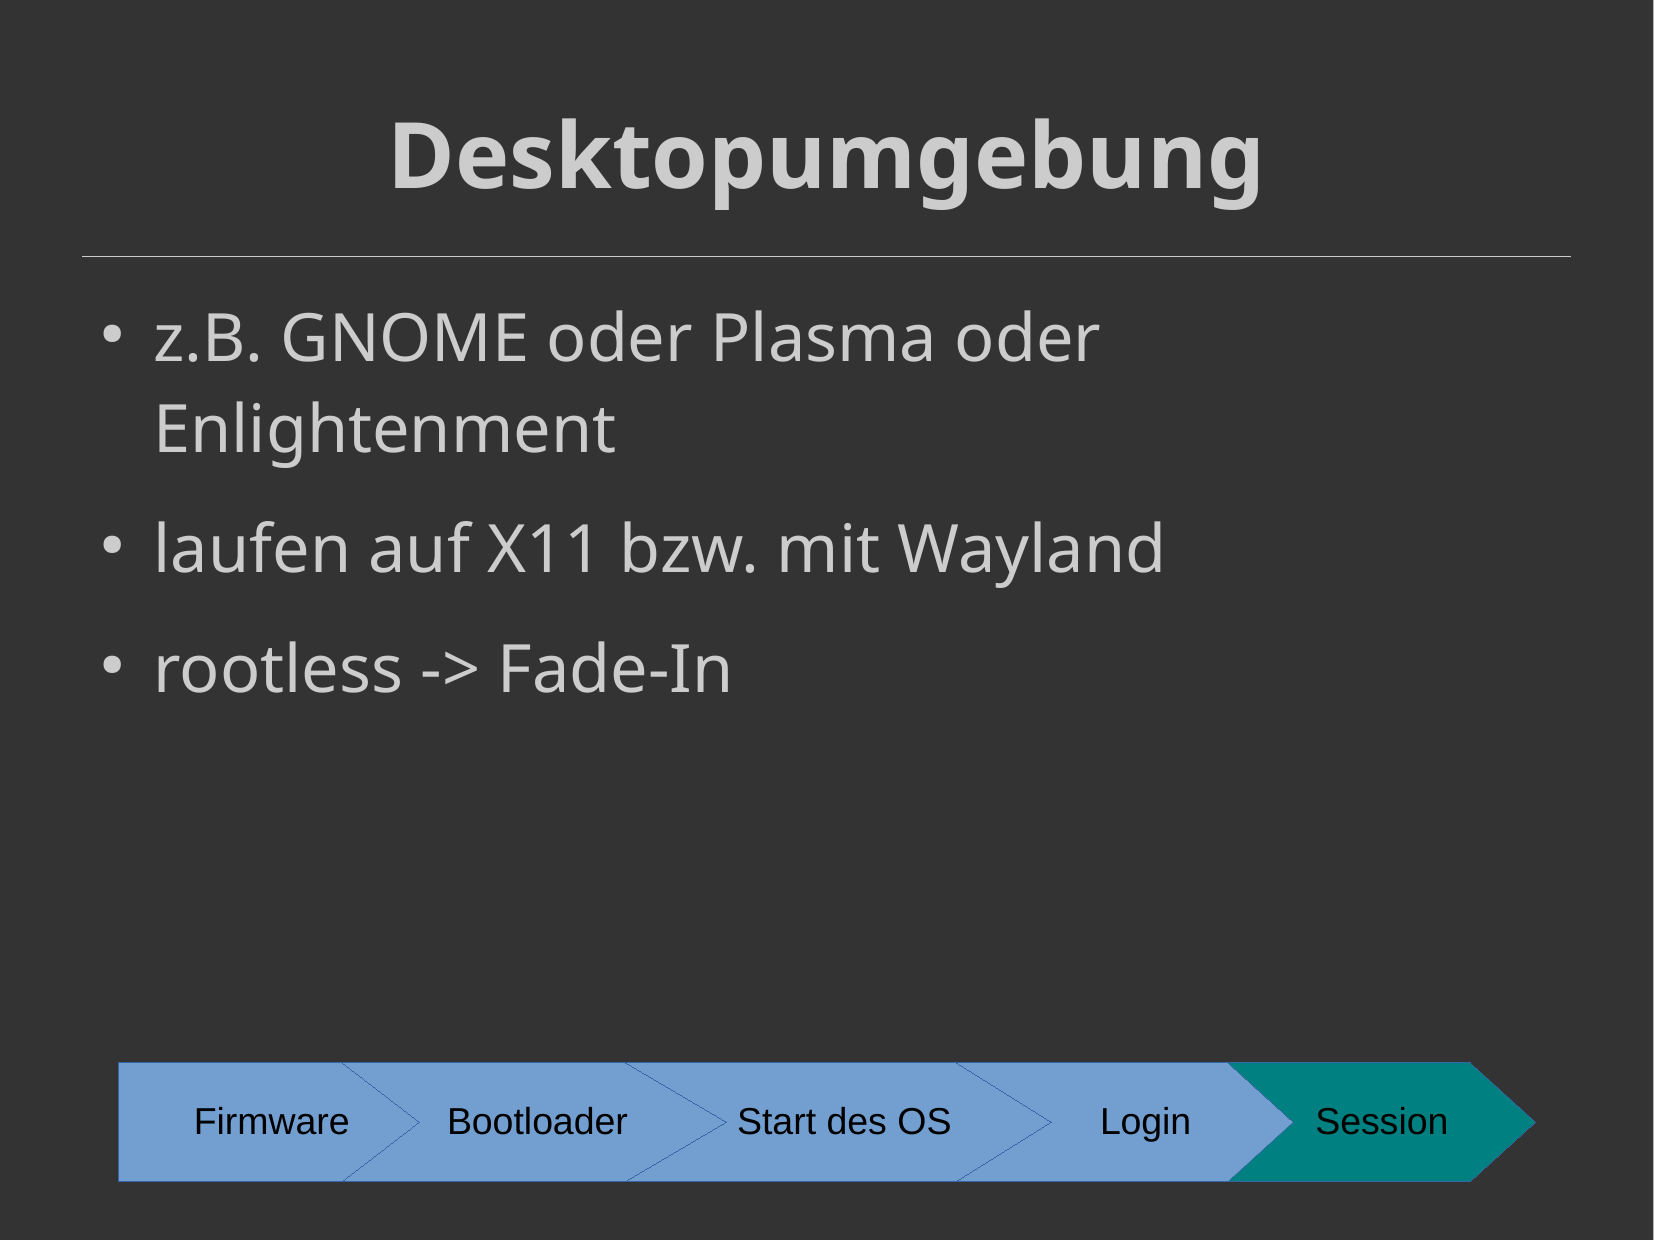

# Desktopumgebung
z.B. GNOME oder Plasma oder Enlightenment
laufen auf X11 bzw. mit Wayland
rootless -> Fade-In
Firmware
Bootloader
Start des OS
Login
Session